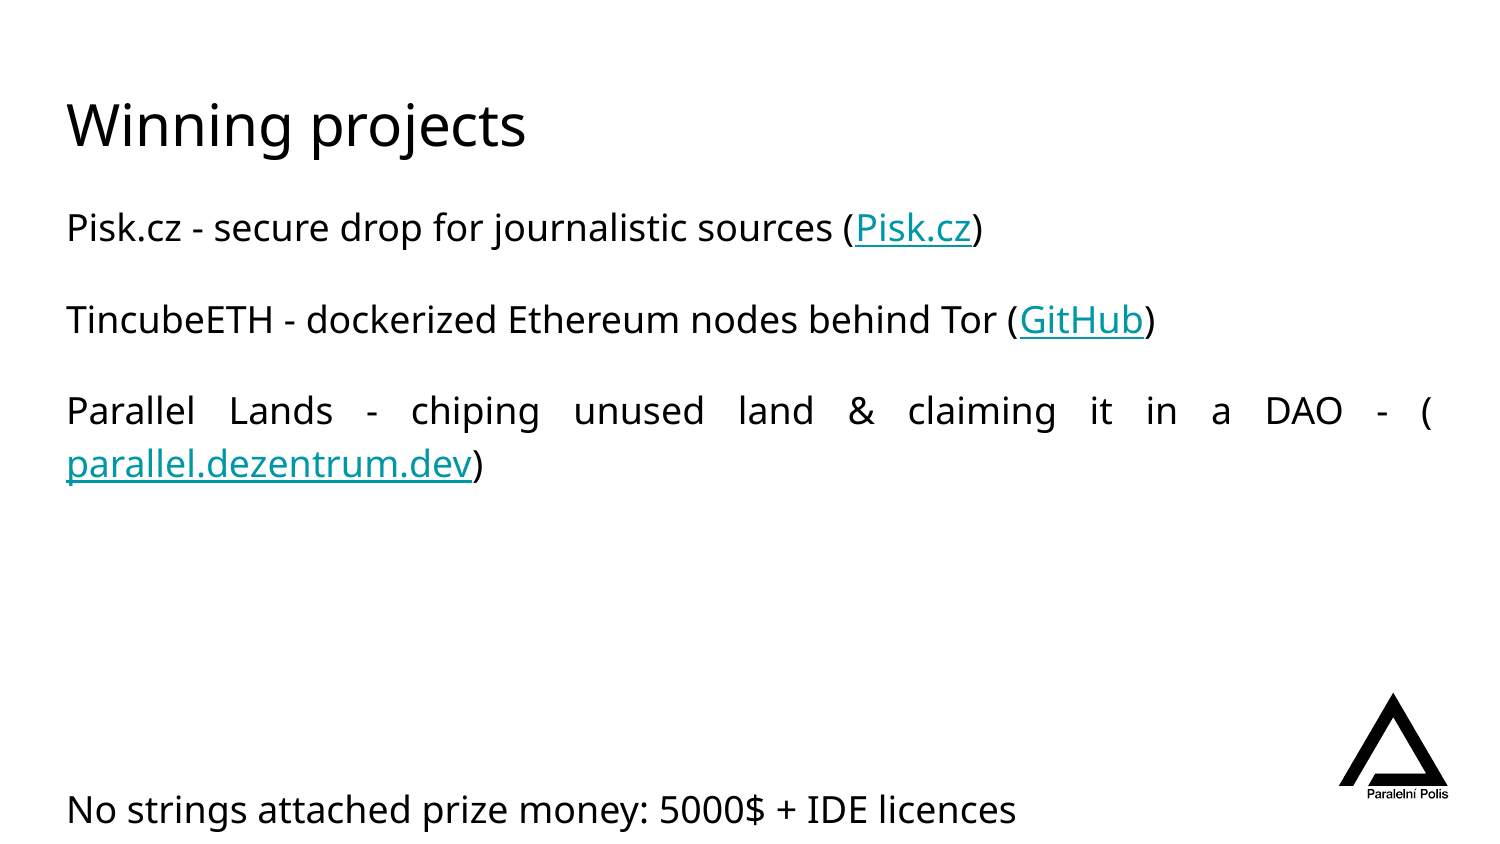

Winning projects
# Pisk.cz - secure drop for journalistic sources (Pisk.cz)
TincubeETH - dockerized Ethereum nodes behind Tor (GitHub)
Parallel Lands - chiping unused land & claiming it in a DAO - (parallel.dezentrum.dev)
No strings attached prize money: 5000$ + IDE licences